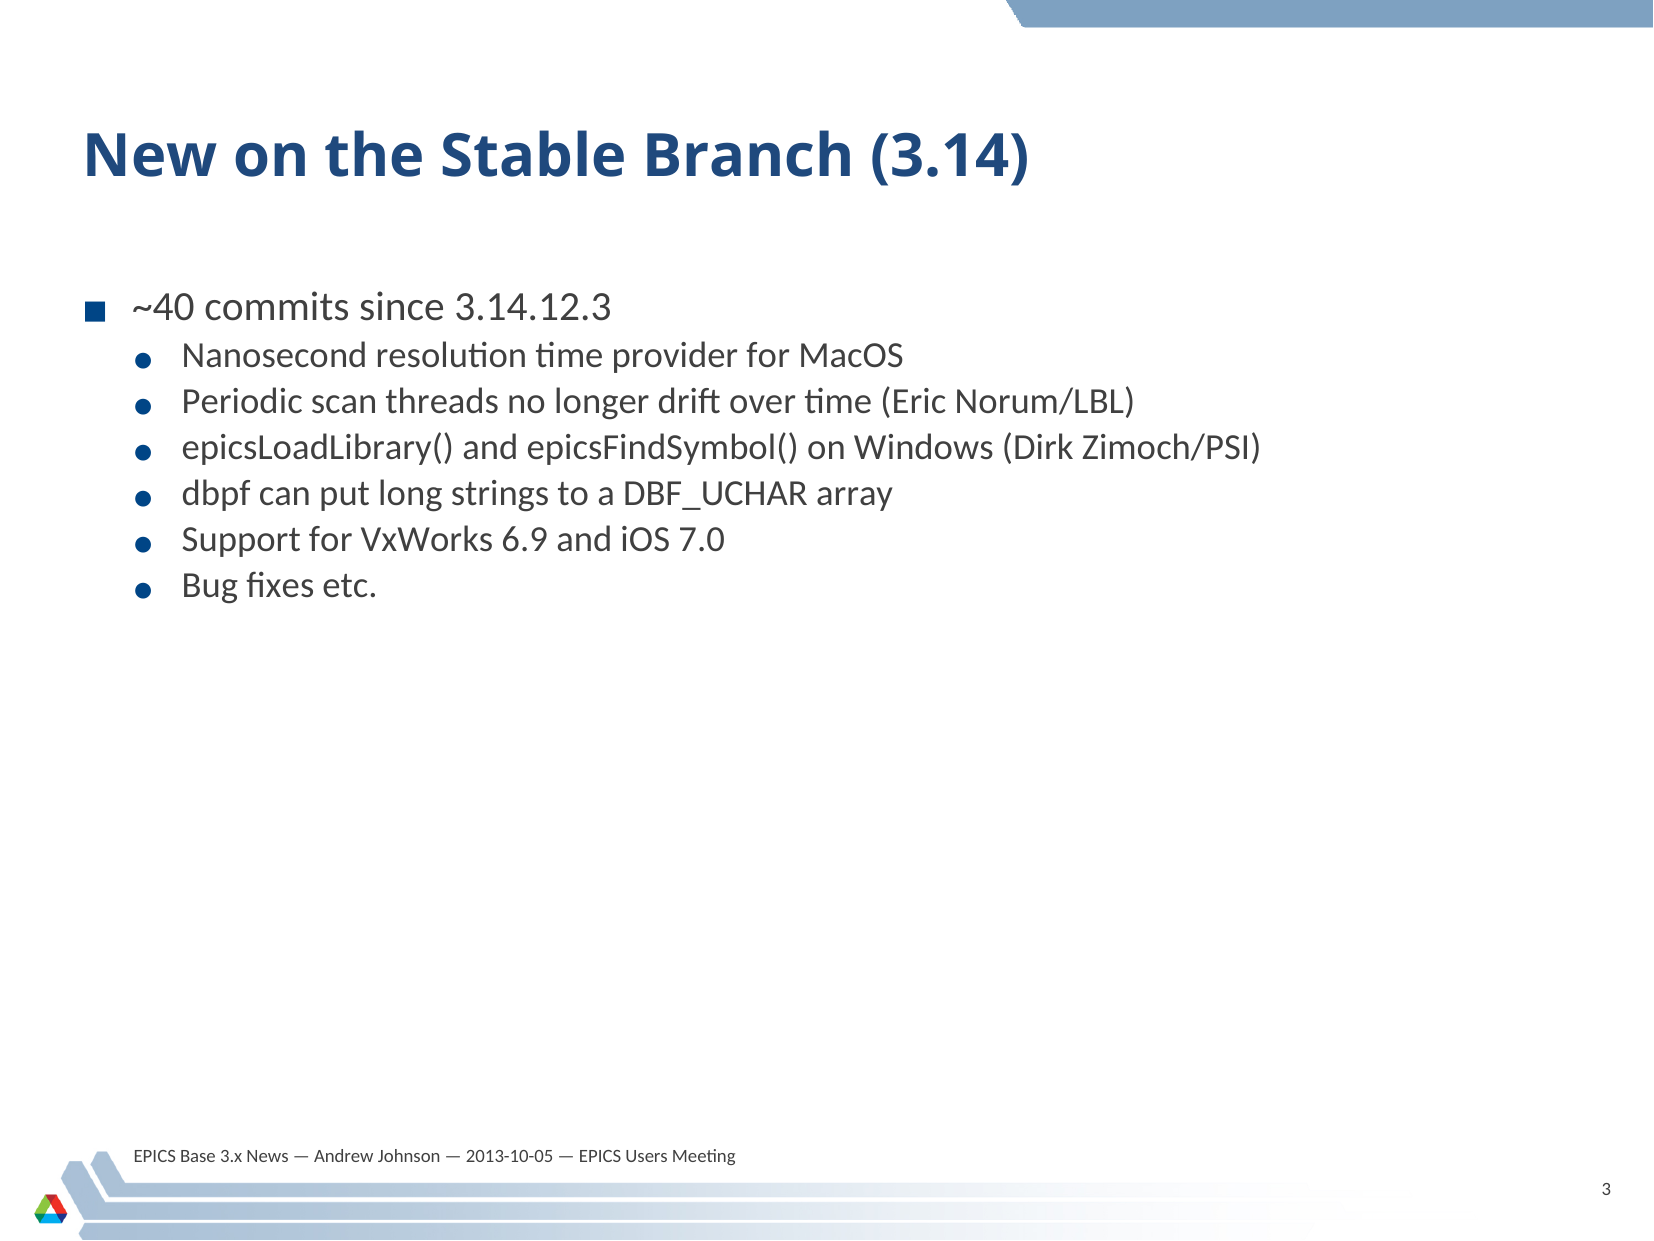

# New on the Stable Branch (3.14)
~40 commits since 3.14.12.3
Nanosecond resolution time provider for MacOS
Periodic scan threads no longer drift over time (Eric Norum/LBL)
epicsLoadLibrary() and epicsFindSymbol() on Windows (Dirk Zimoch/PSI)
dbpf can put long strings to a DBF_UCHAR array
Support for VxWorks 6.9 and iOS 7.0
Bug fixes etc.
EPICS Base 3.x News — Andrew Johnson — 2013-10-05 — EPICS Users Meeting
3